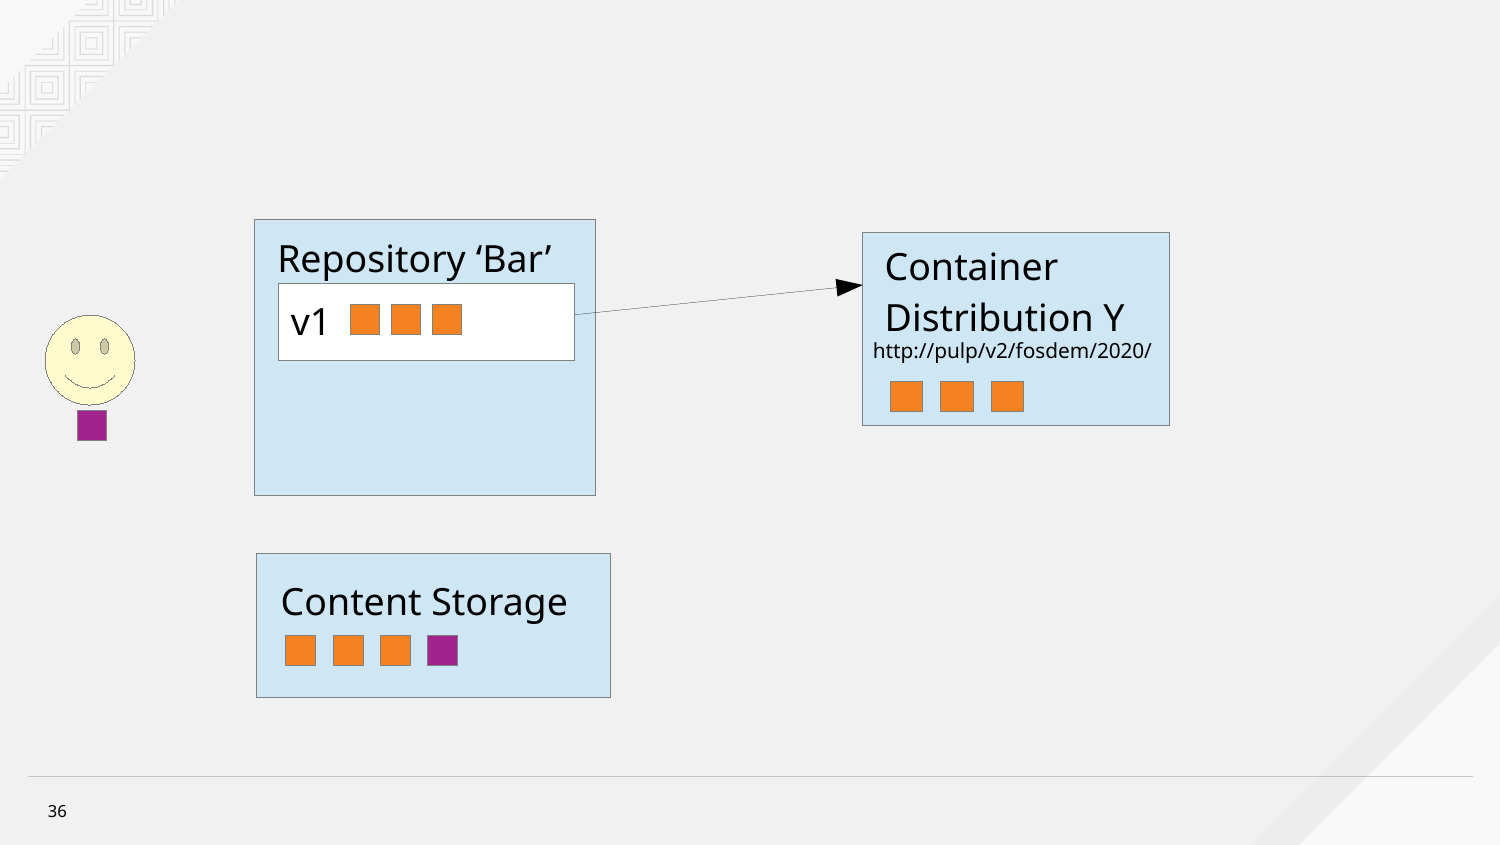

Repository ‘Bar’
Container Distribution Y
v1
http://pulp/v2/fosdem/2020/
Content Storage
36